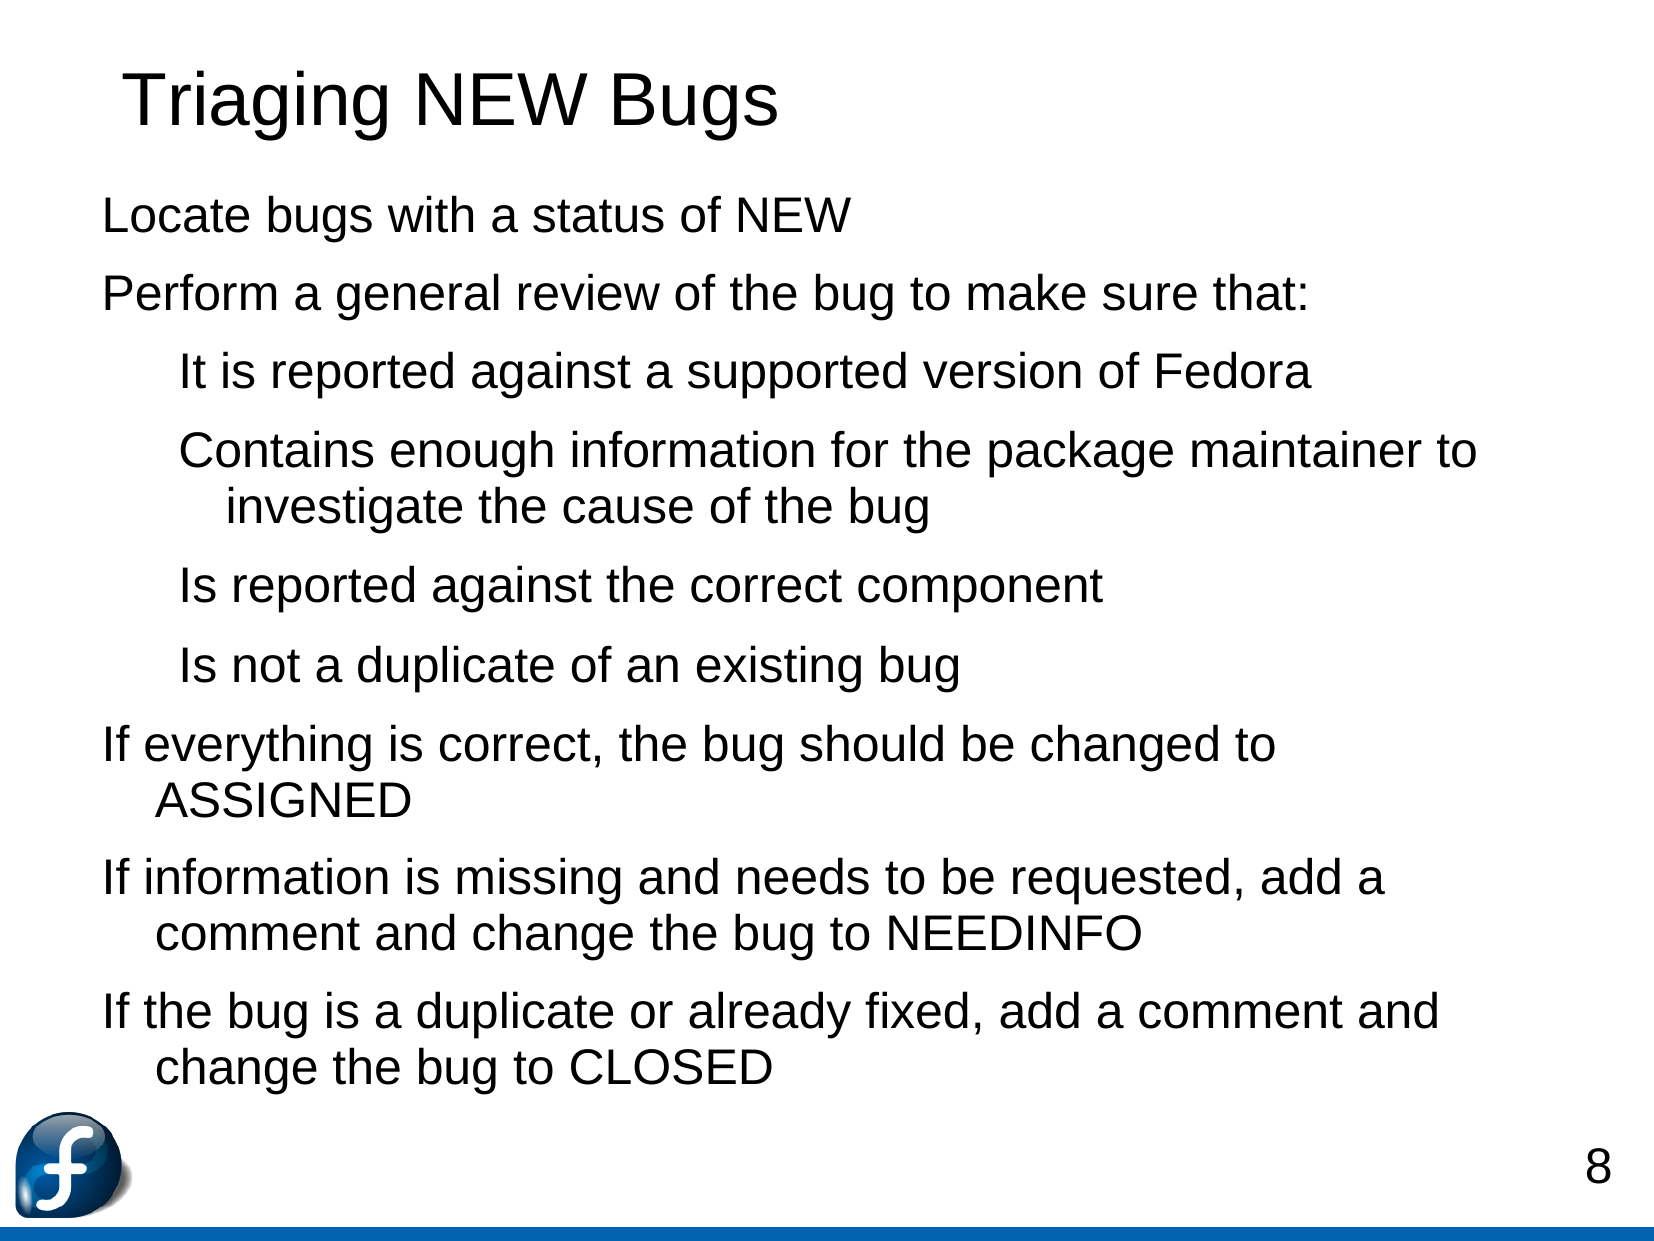

# Triaging NEW Bugs
Locate bugs with a status of NEW
Perform a general review of the bug to make sure that:
It is reported against a supported version of Fedora
Contains enough information for the package maintainer to investigate the cause of the bug
Is reported against the correct component
Is not a duplicate of an existing bug
If everything is correct, the bug should be changed to ASSIGNED
If information is missing and needs to be requested, add a comment and change the bug to NEEDINFO
If the bug is a duplicate or already fixed, add a comment and change the bug to CLOSED